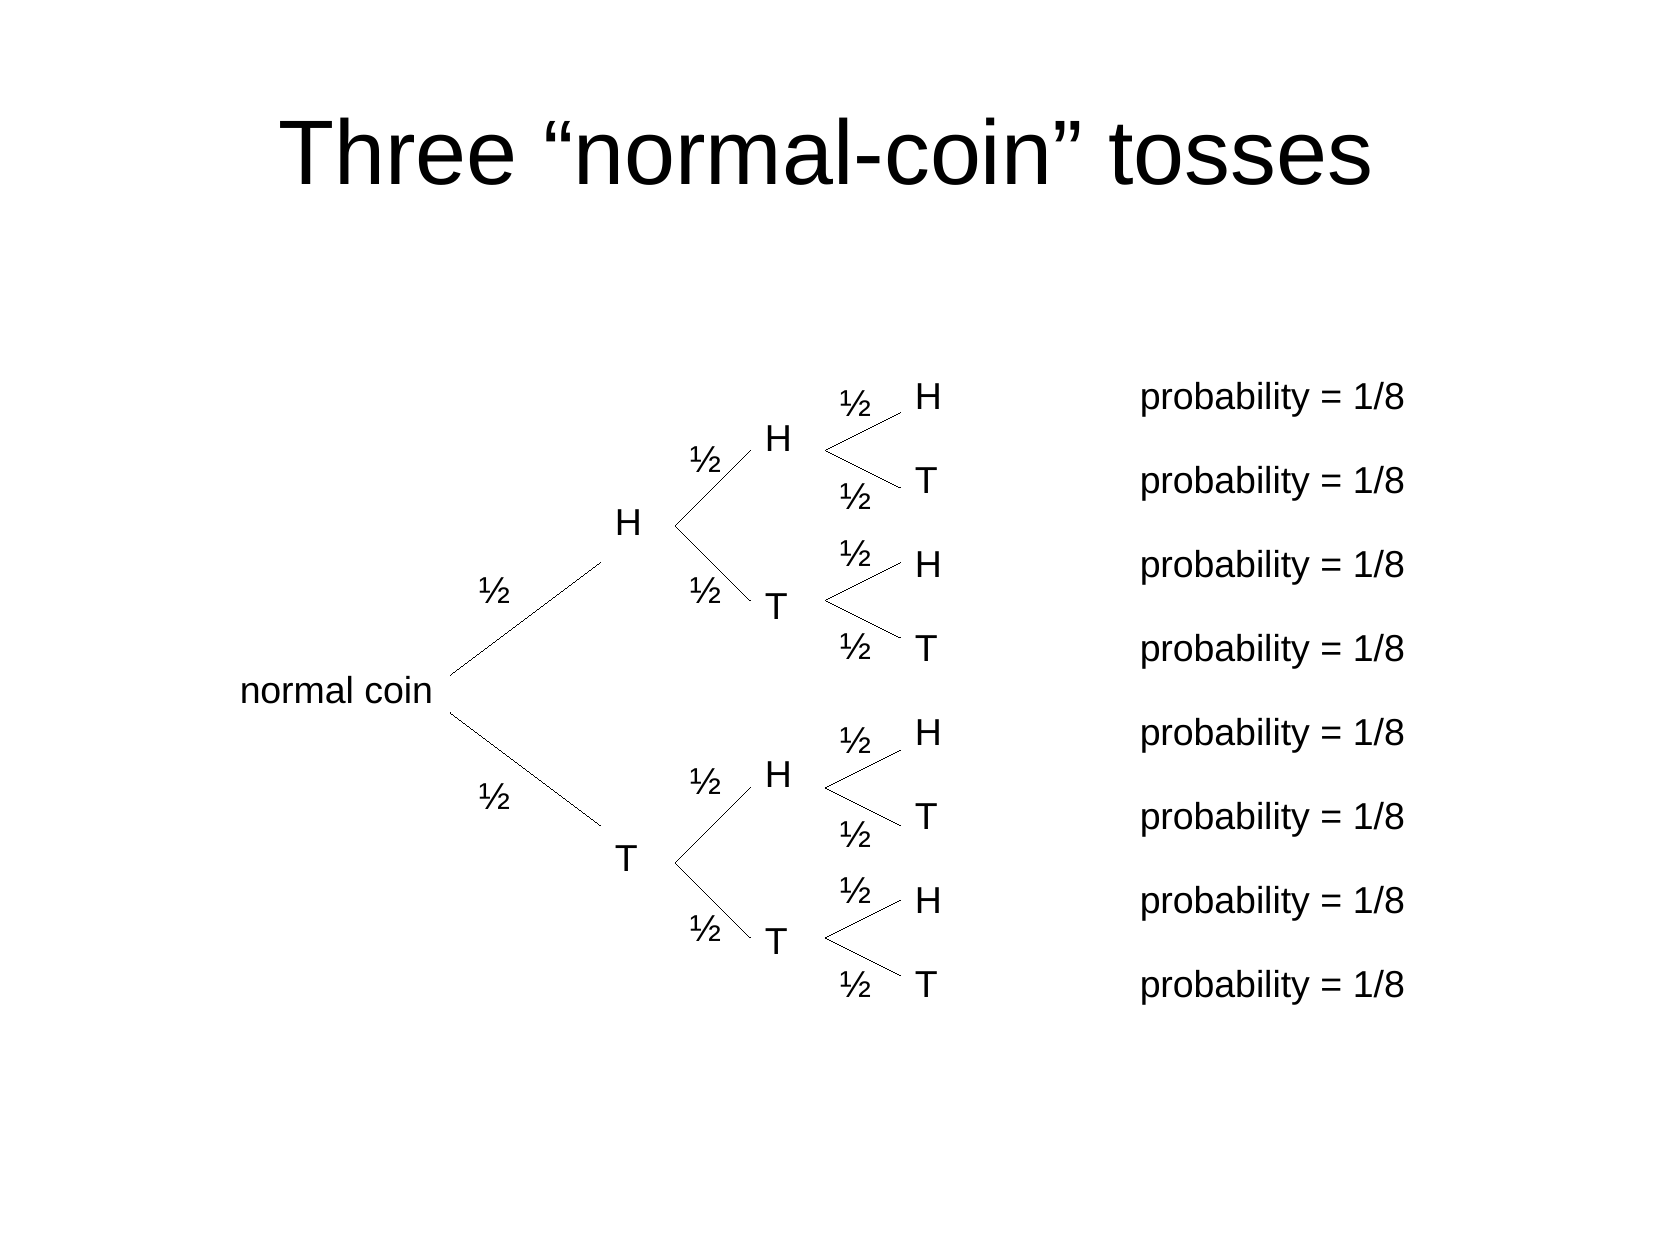

# Three “normal-coin” tosses
									H			probability = 1/8
							H
									T			probability = 1/8
					H
									H			probability = 1/8
							T
									T			probability = 1/8
normal coin
									H			probability = 1/8
							H
									T			probability = 1/8
					T
									H			probability = 1/8
							T
									T			probability = 1/8
½
½
½
½
½
½
½
½
½
½
½
½
½
½